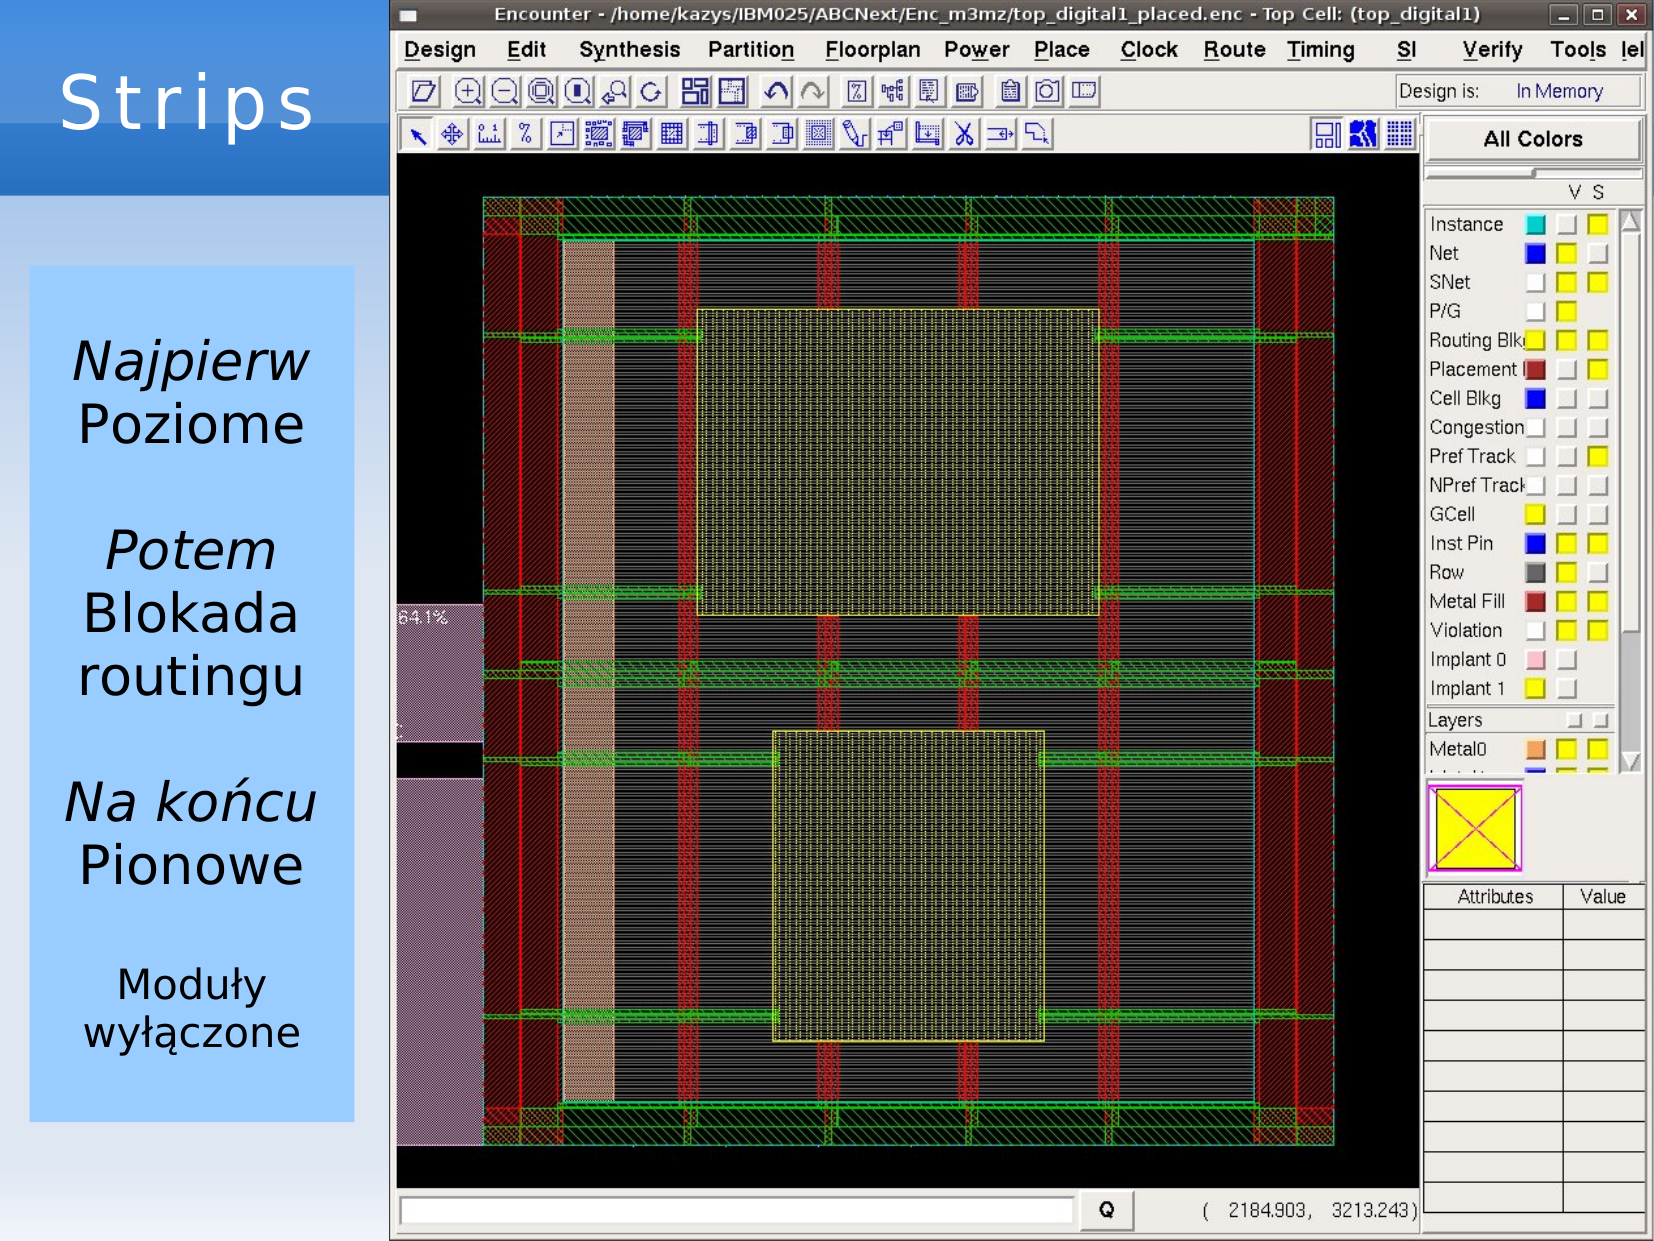

# Strips
Najpierw
Poziome
Potem
Blokada
routingu
Na końcu
Pionowe
Moduły
wyłączone